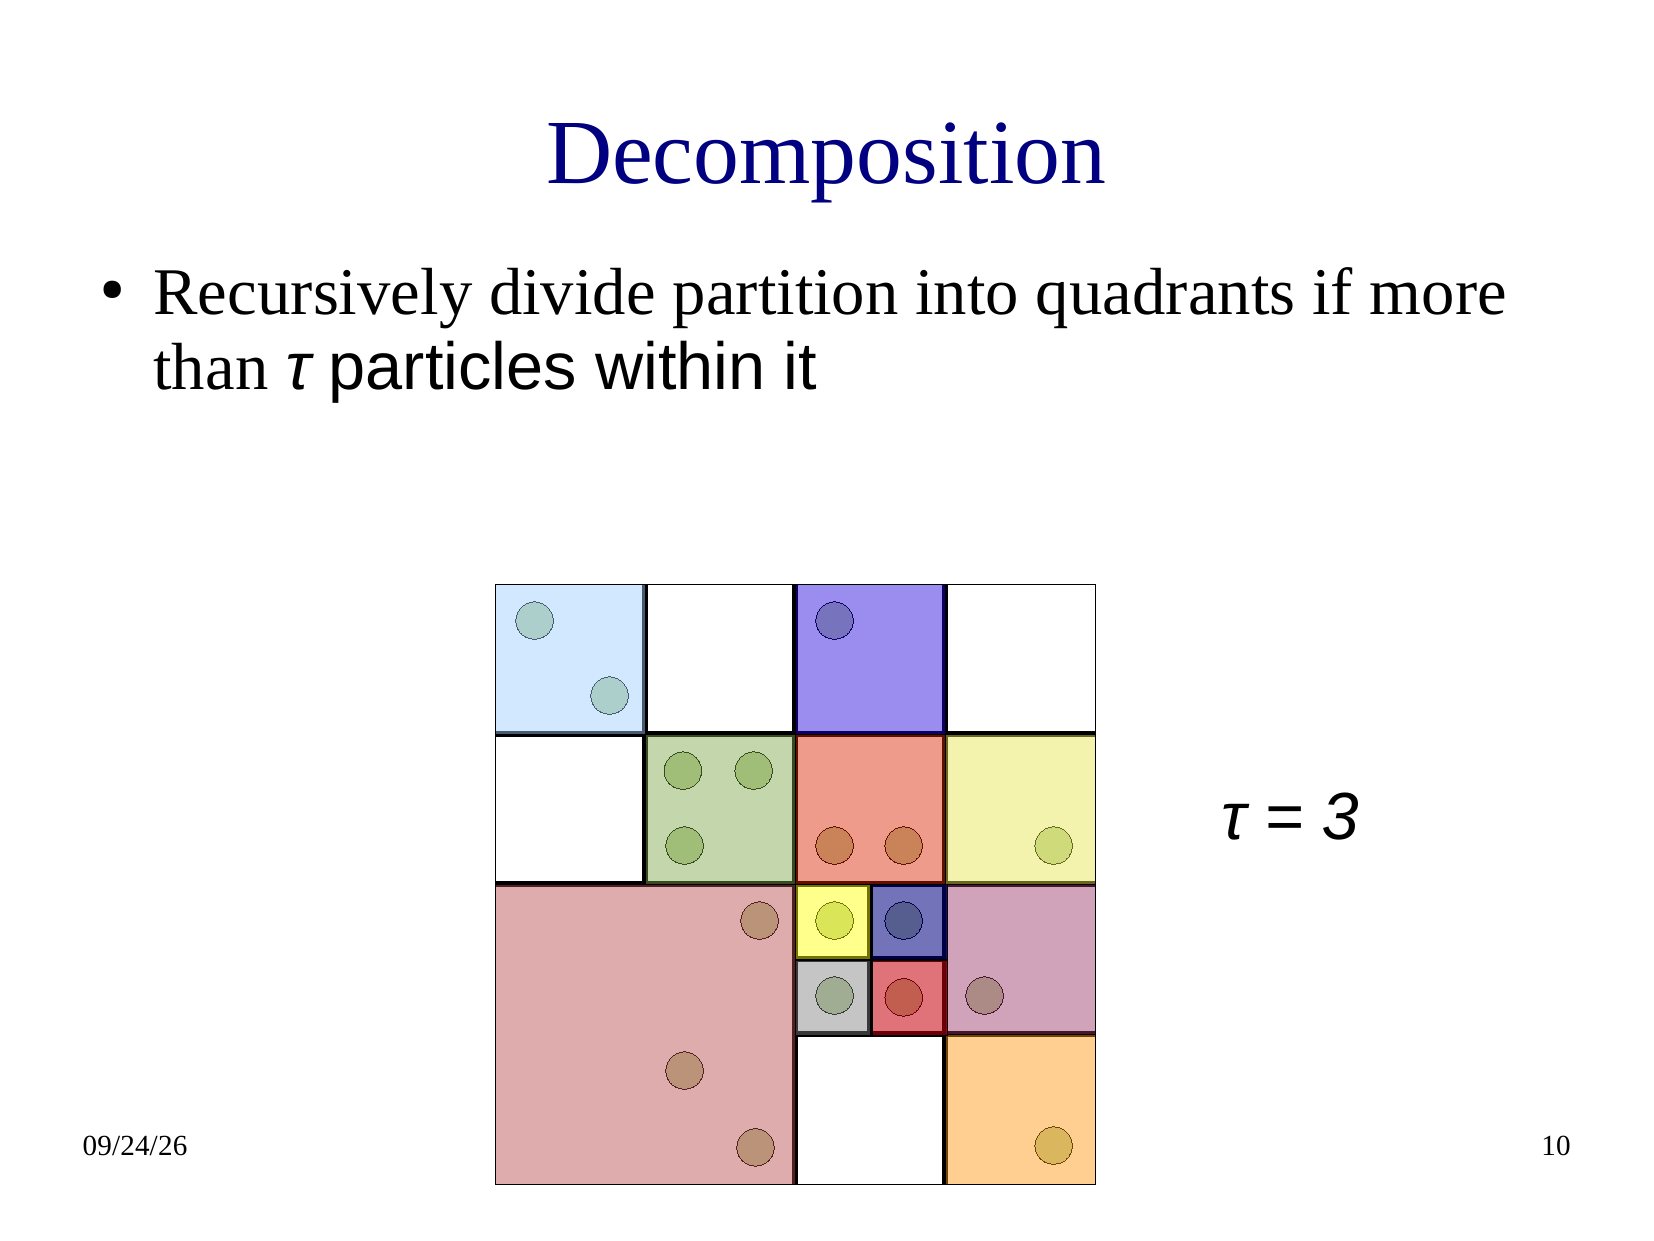

# Decomposition
Recursively divide partition into quadrants if more than τ particles within it
τ = 3
10